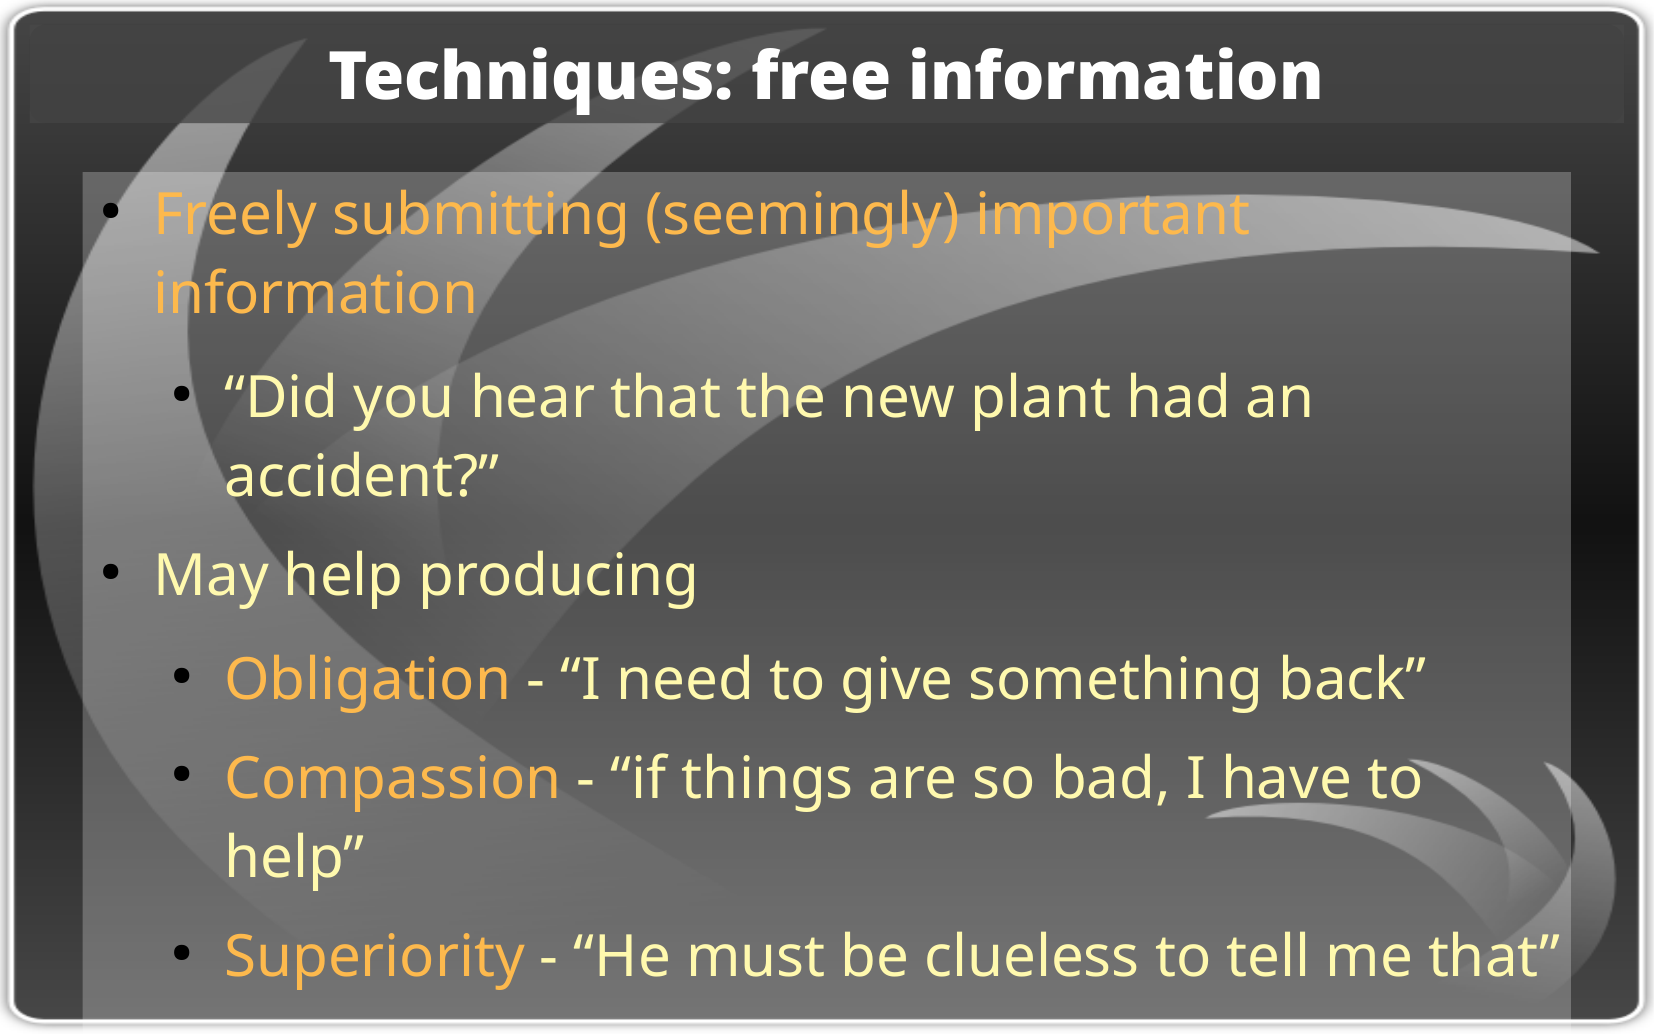

# Techniques: free information
Freely submitting (seemingly) important information
“Did you hear that the new plant had an accident?”
May help producing
Obligation - “I need to give something back”
Compassion - “if things are so bad, I have to help”
Superiority - “He must be clueless to tell me that”
…